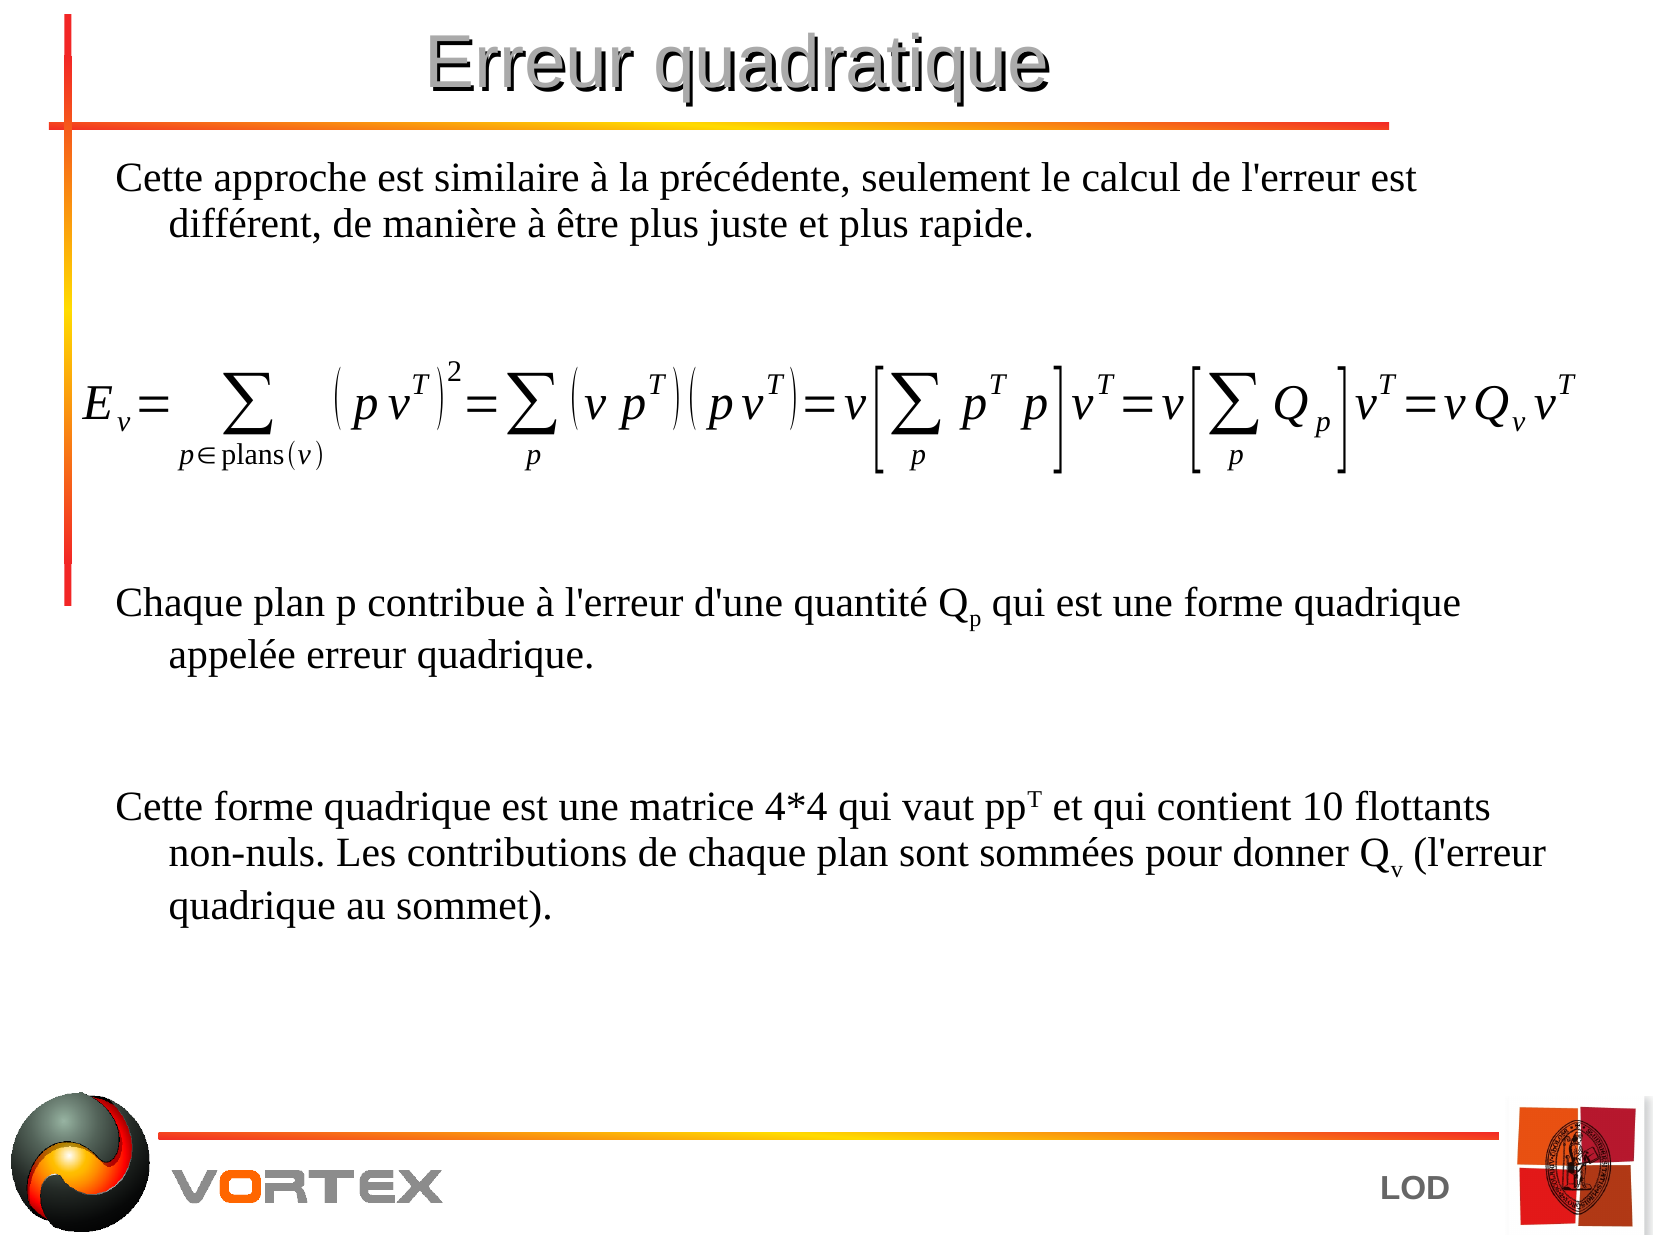

# Erreur quadratique
Cette approche est similaire à la précédente, seulement le calcul de l'erreur est différent, de manière à être plus juste et plus rapide.
Chaque plan p contribue à l'erreur d'une quantité Qp qui est une forme quadrique appelée erreur quadrique.
Cette forme quadrique est une matrice 4*4 qui vaut ppT et qui contient 10 flottants non-nuls. Les contributions de chaque plan sont sommées pour donner Qv (l'erreur quadrique au sommet).